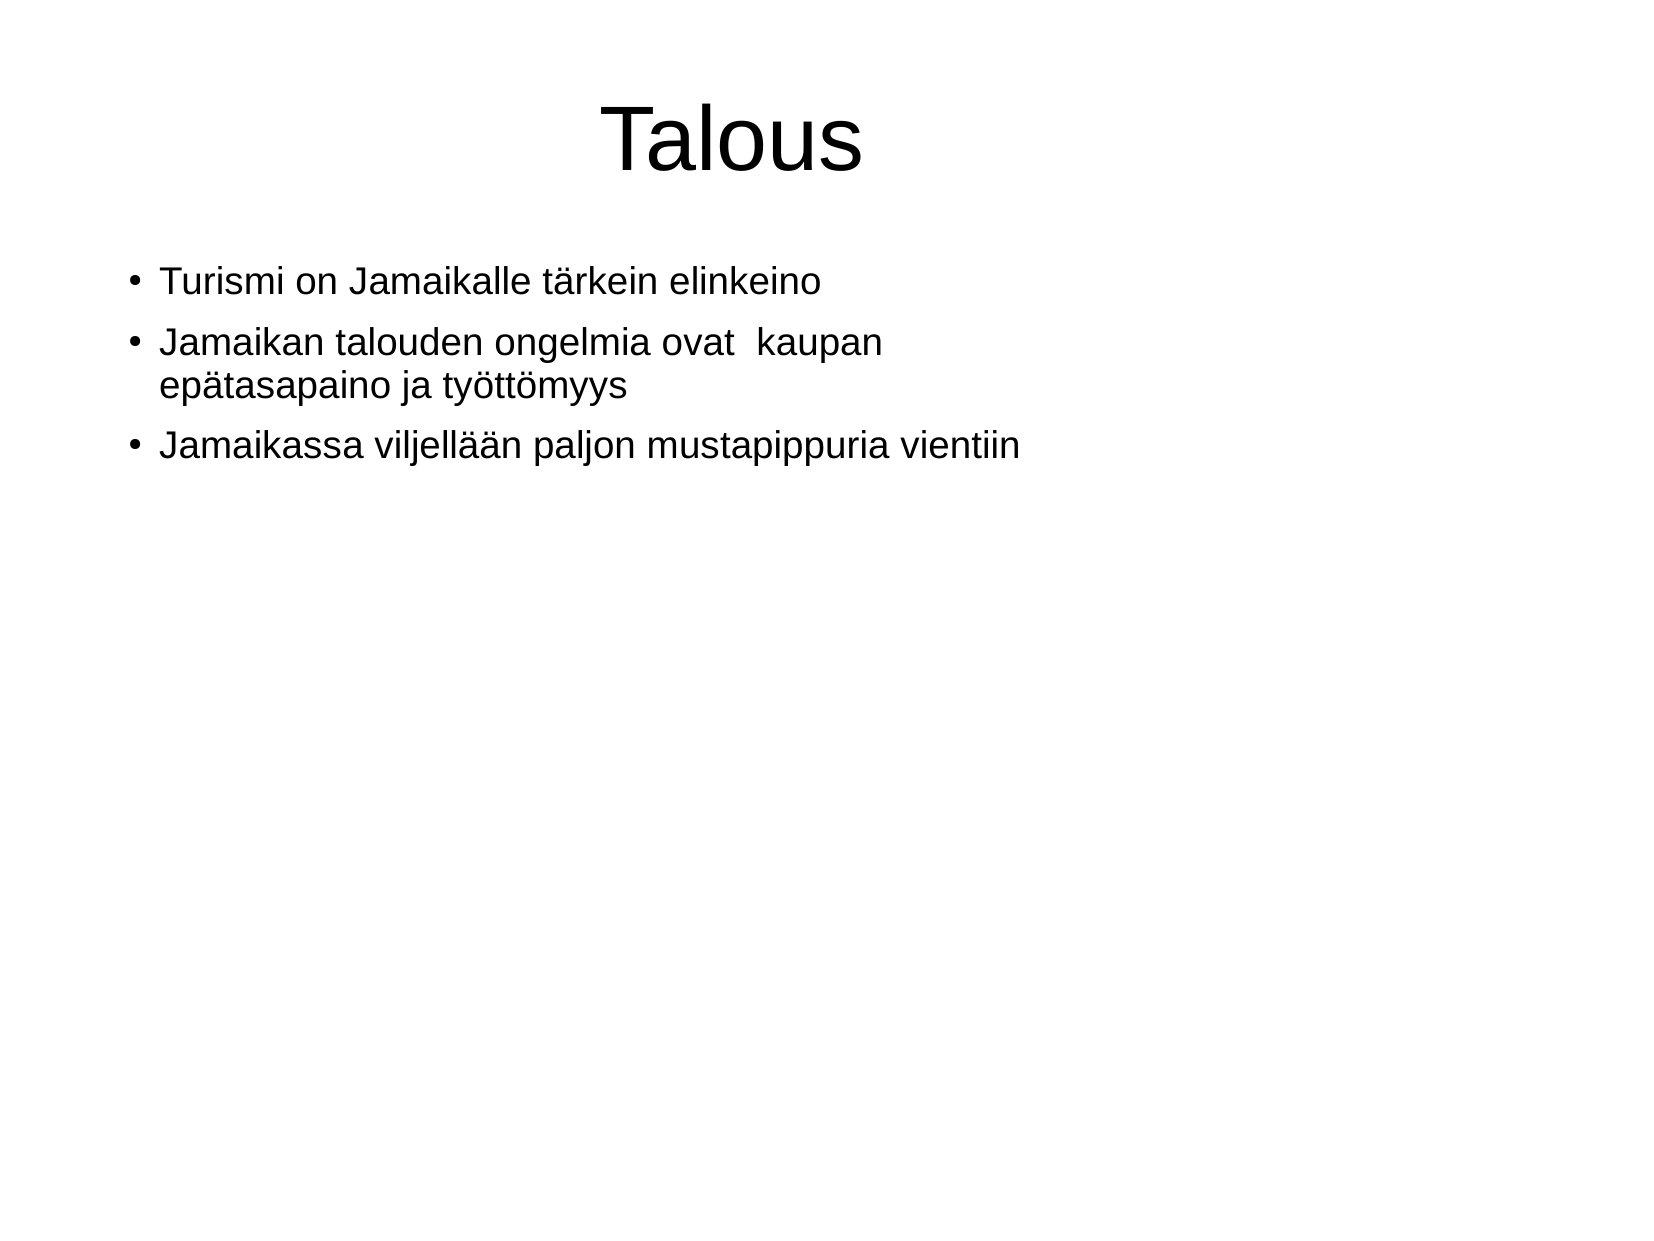

# Talous
Turismi on Jamaikalle tärkein elinkeino
Jamaikan talouden ongelmia ovat kaupan epätasapaino ja työttömyys
Jamaikassa viljellään paljon mustapippuria vientiin
| | | | | | | | |
| --- | --- | --- | --- | --- | --- | --- | --- |
| | | | | | | | |
| | | | | | | | |
| | | | | | | | |
| | | | | | | | |
| | | | | | | | |
| | | | | | | | |
| | | | | | | | |
| | | | | | | | |
| | | | | | | | |
| | | | | | | | |